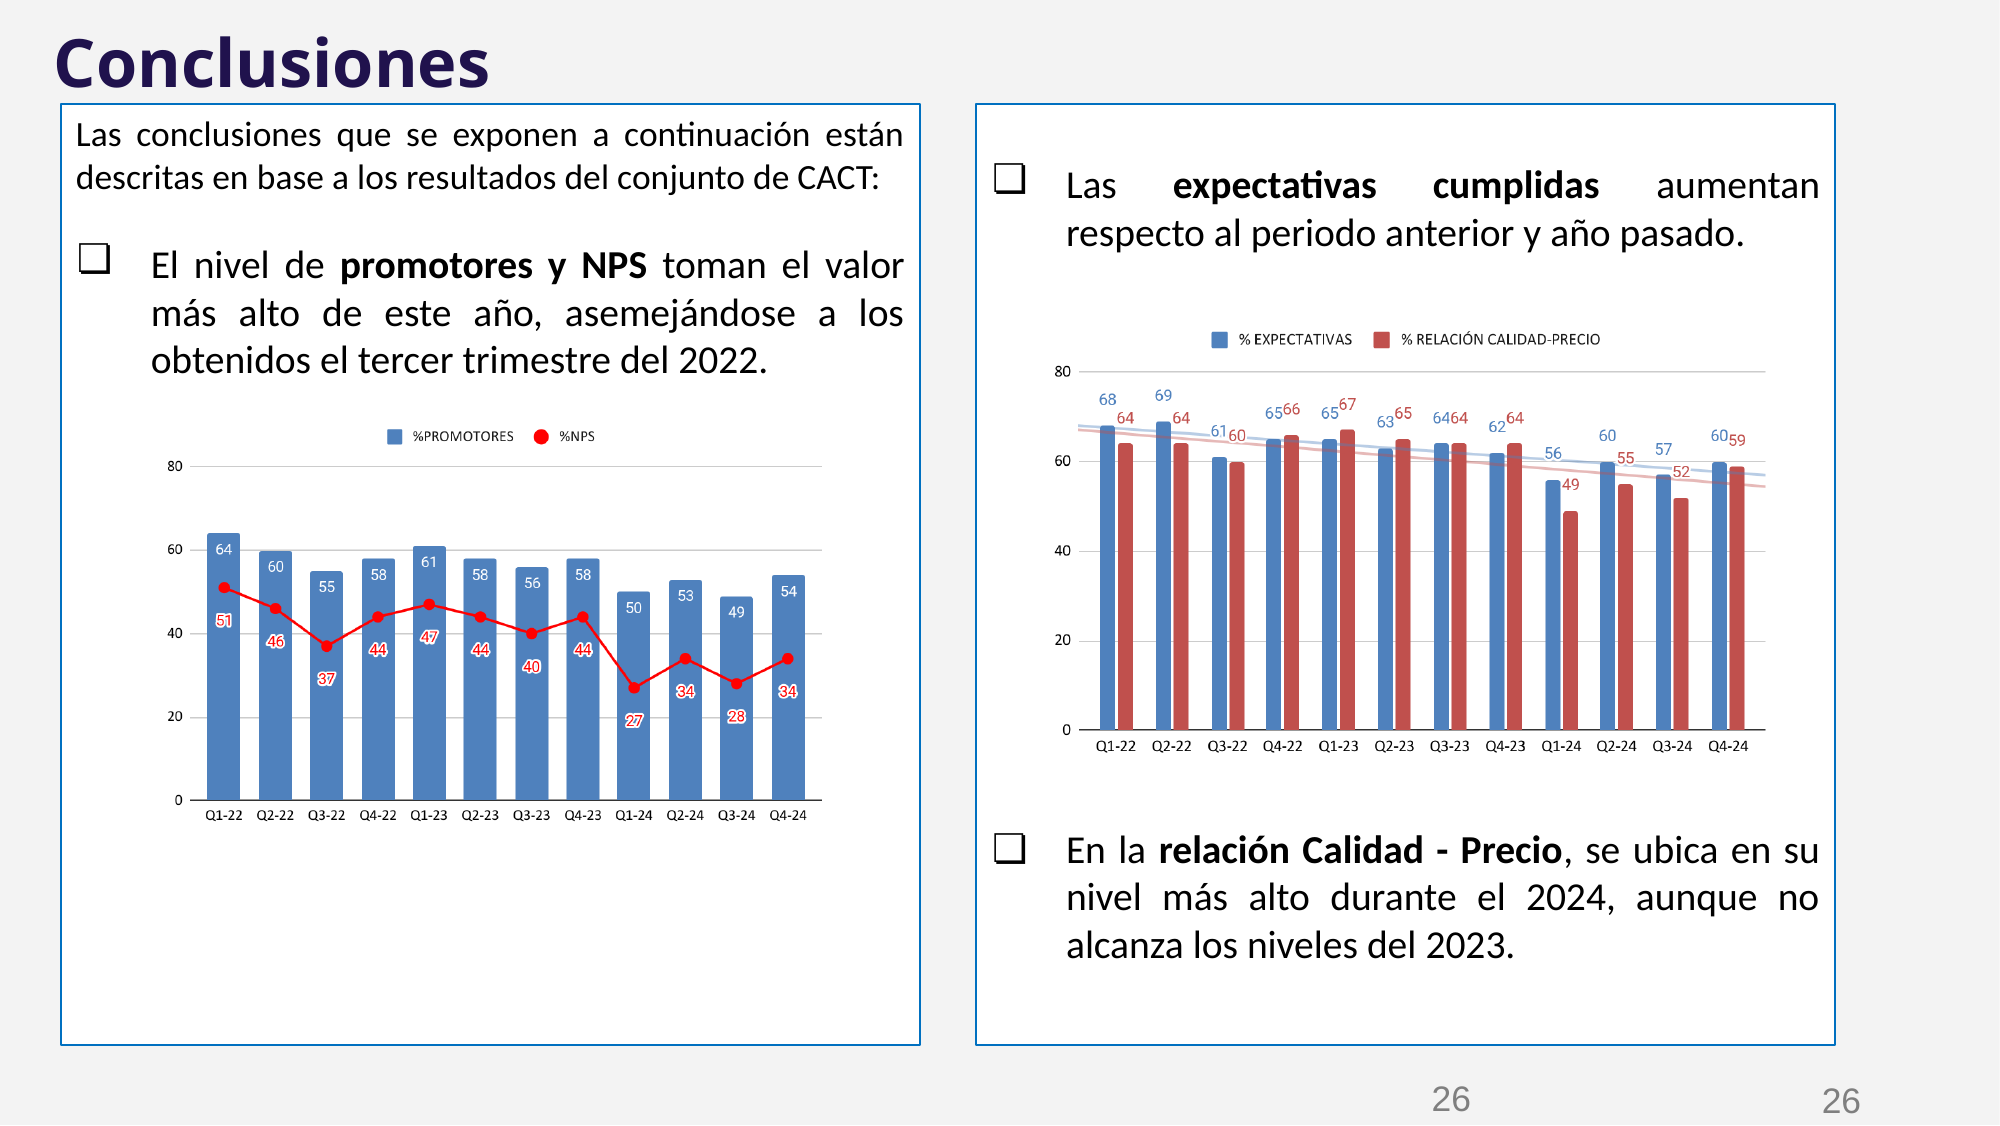

Conclusiones
Las conclusiones que se exponen a continuación están descritas en base a los resultados del conjunto de CACT:
El nivel de promotores y NPS toman el valor más alto de este año, asemejándose a los obtenidos el tercer trimestre del 2022.
Las expectativas cumplidas aumentan respecto al periodo anterior y año pasado.
En la relación Calidad - Precio, se ubica en su nivel más alto durante el 2024, aunque no alcanza los niveles del 2023.